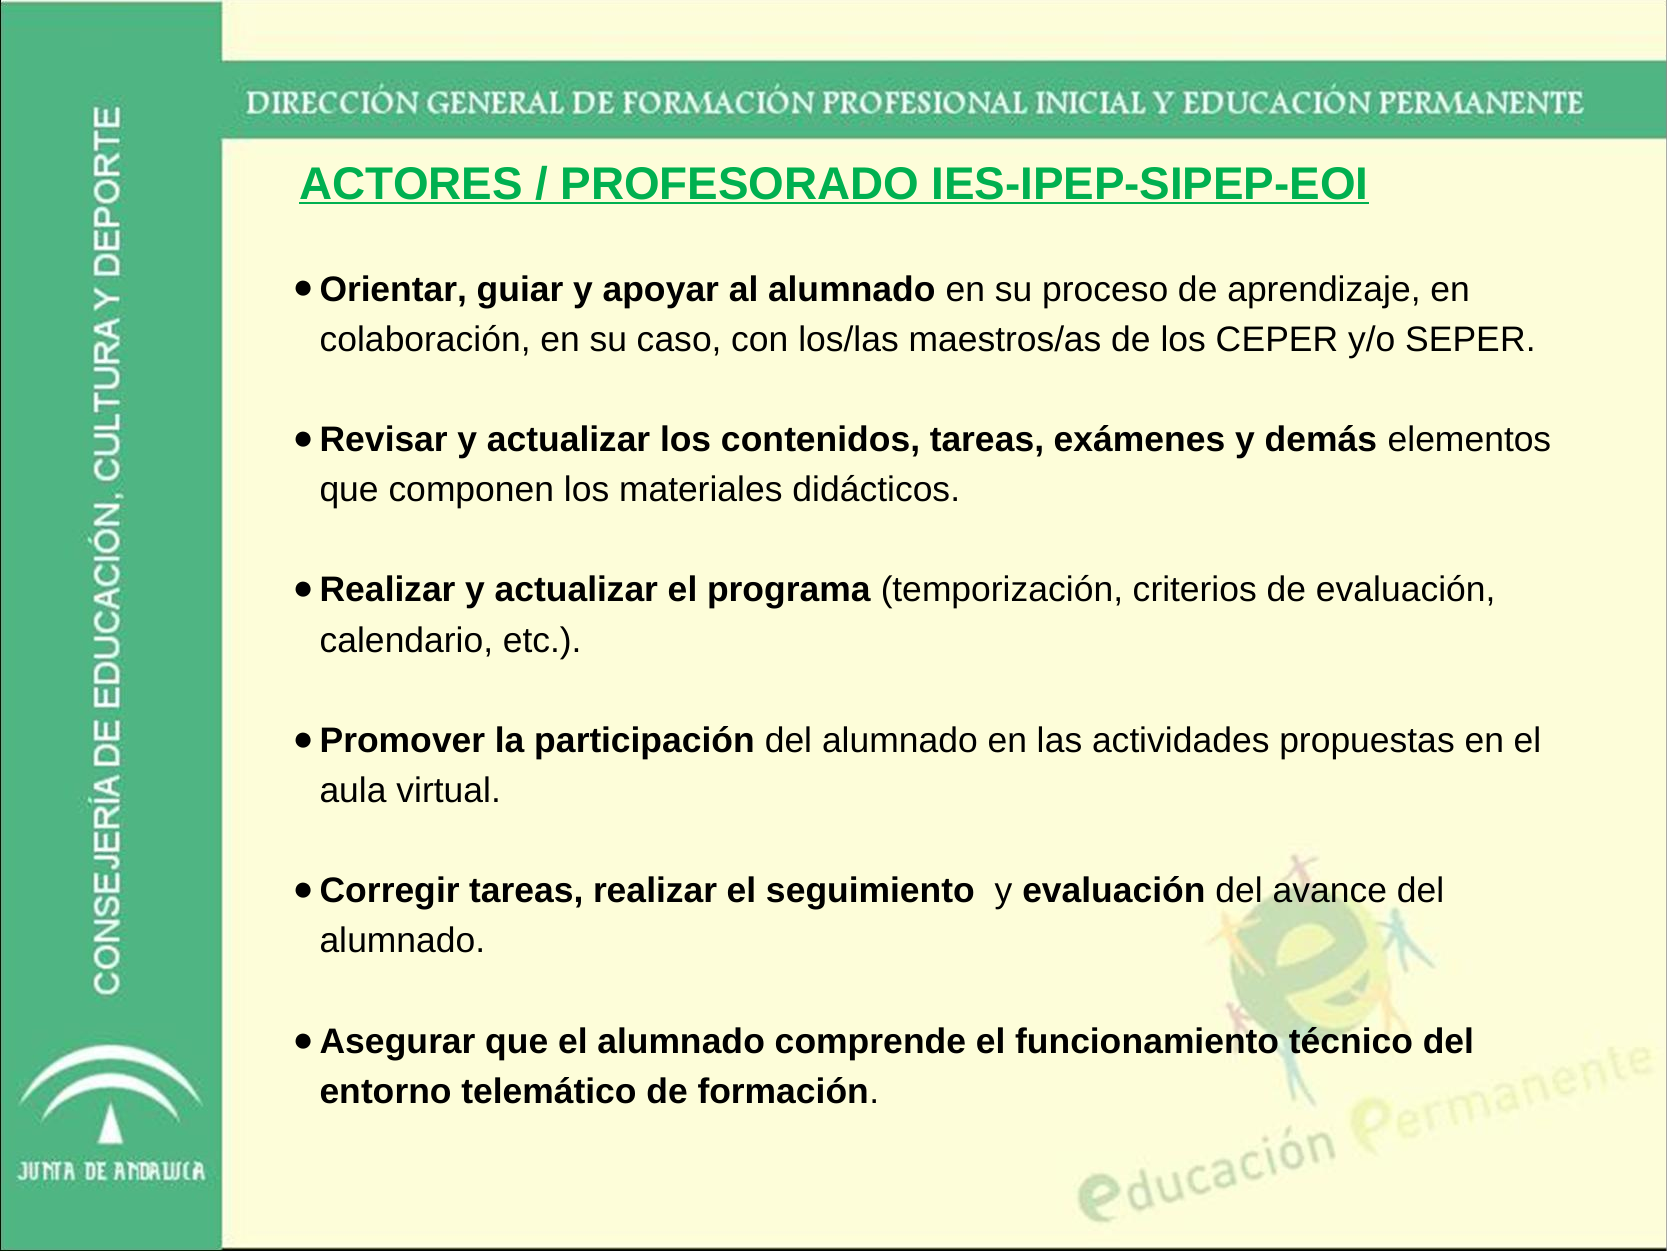

ACTORES / PROFESORADO IES-IPEP-SIPEP-EOI
Orientar, guiar y apoyar al alumnado en su proceso de aprendizaje, en colaboración, en su caso, con los/las maestros/as de los CEPER y/o SEPER.
Revisar y actualizar los contenidos, tareas, exámenes y demás elementos que componen los materiales didácticos.
Realizar y actualizar el programa (temporización, criterios de evaluación, calendario, etc.).
Promover la participación del alumnado en las actividades propuestas en el aula virtual.
Corregir tareas, realizar el seguimiento y evaluación del avance del alumnado.
Asegurar que el alumnado comprende el funcionamiento técnico del entorno telemático de formación.